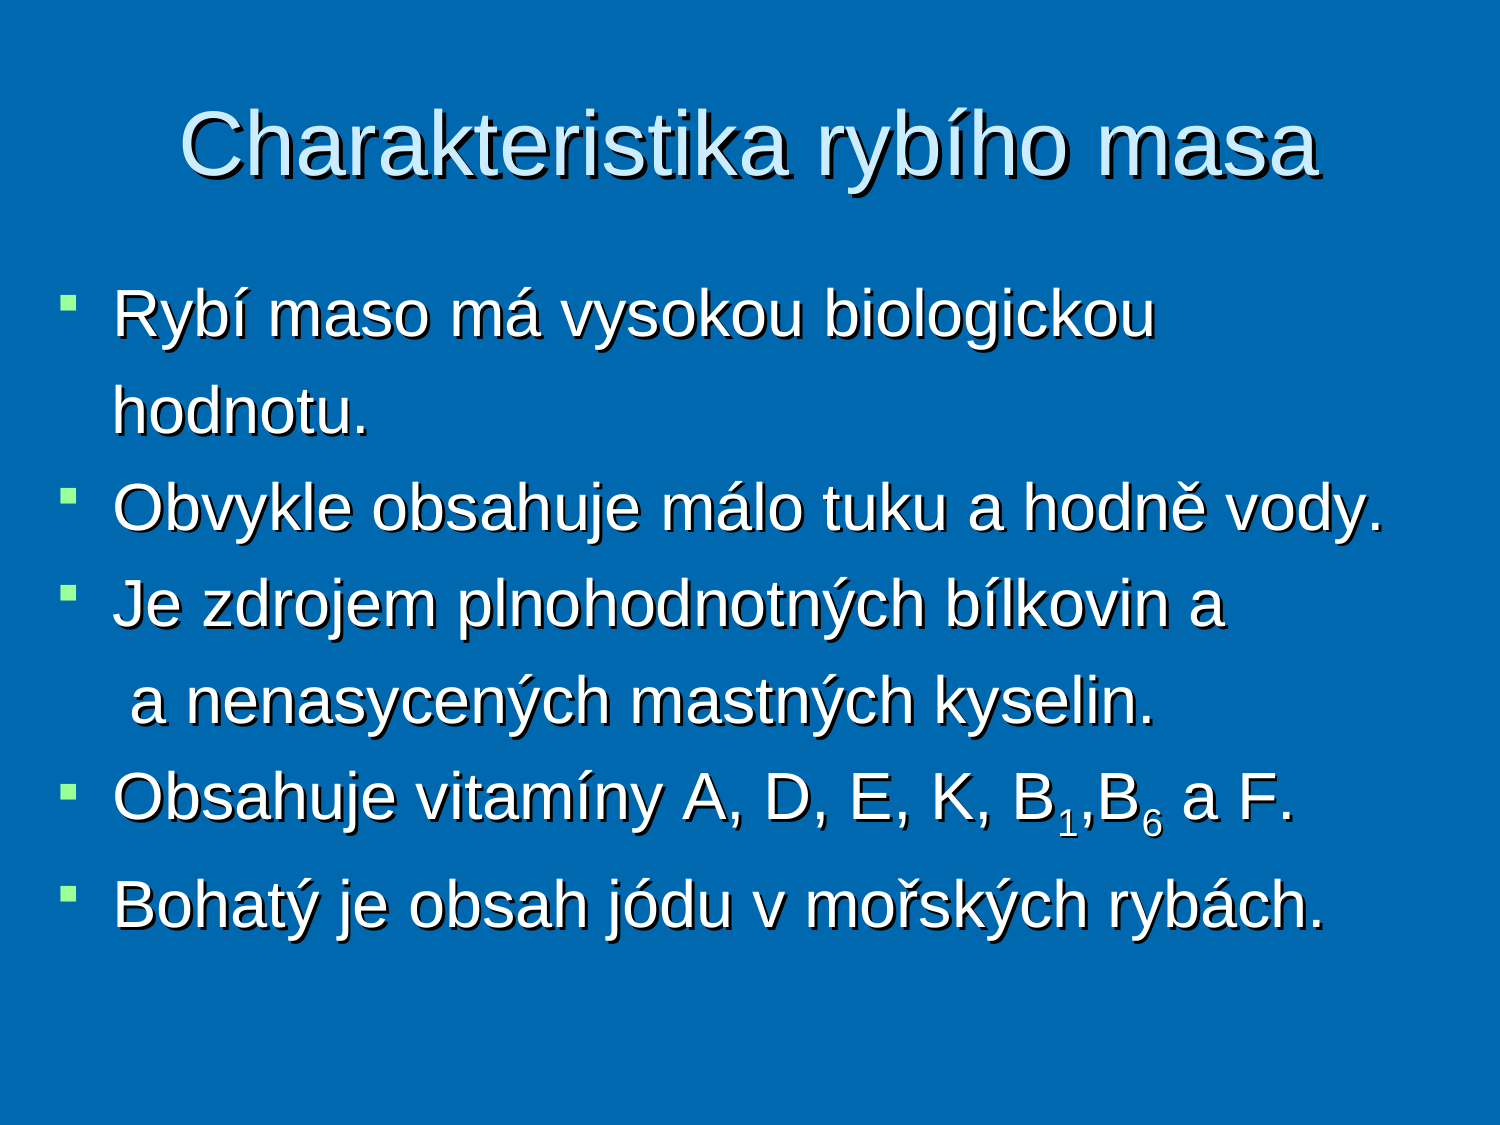

# Charakteristika rybího masa
Rybí maso má vysokou biologickou
 hodnotu.
Obvykle obsahuje málo tuku a hodně vody.
Je zdrojem plnohodnotných bílkovin a
 a nenasycených mastných kyselin.
Obsahuje vitamíny A, D, E, K, B1,B6 a F.
Bohatý je obsah jódu v mořských rybách.